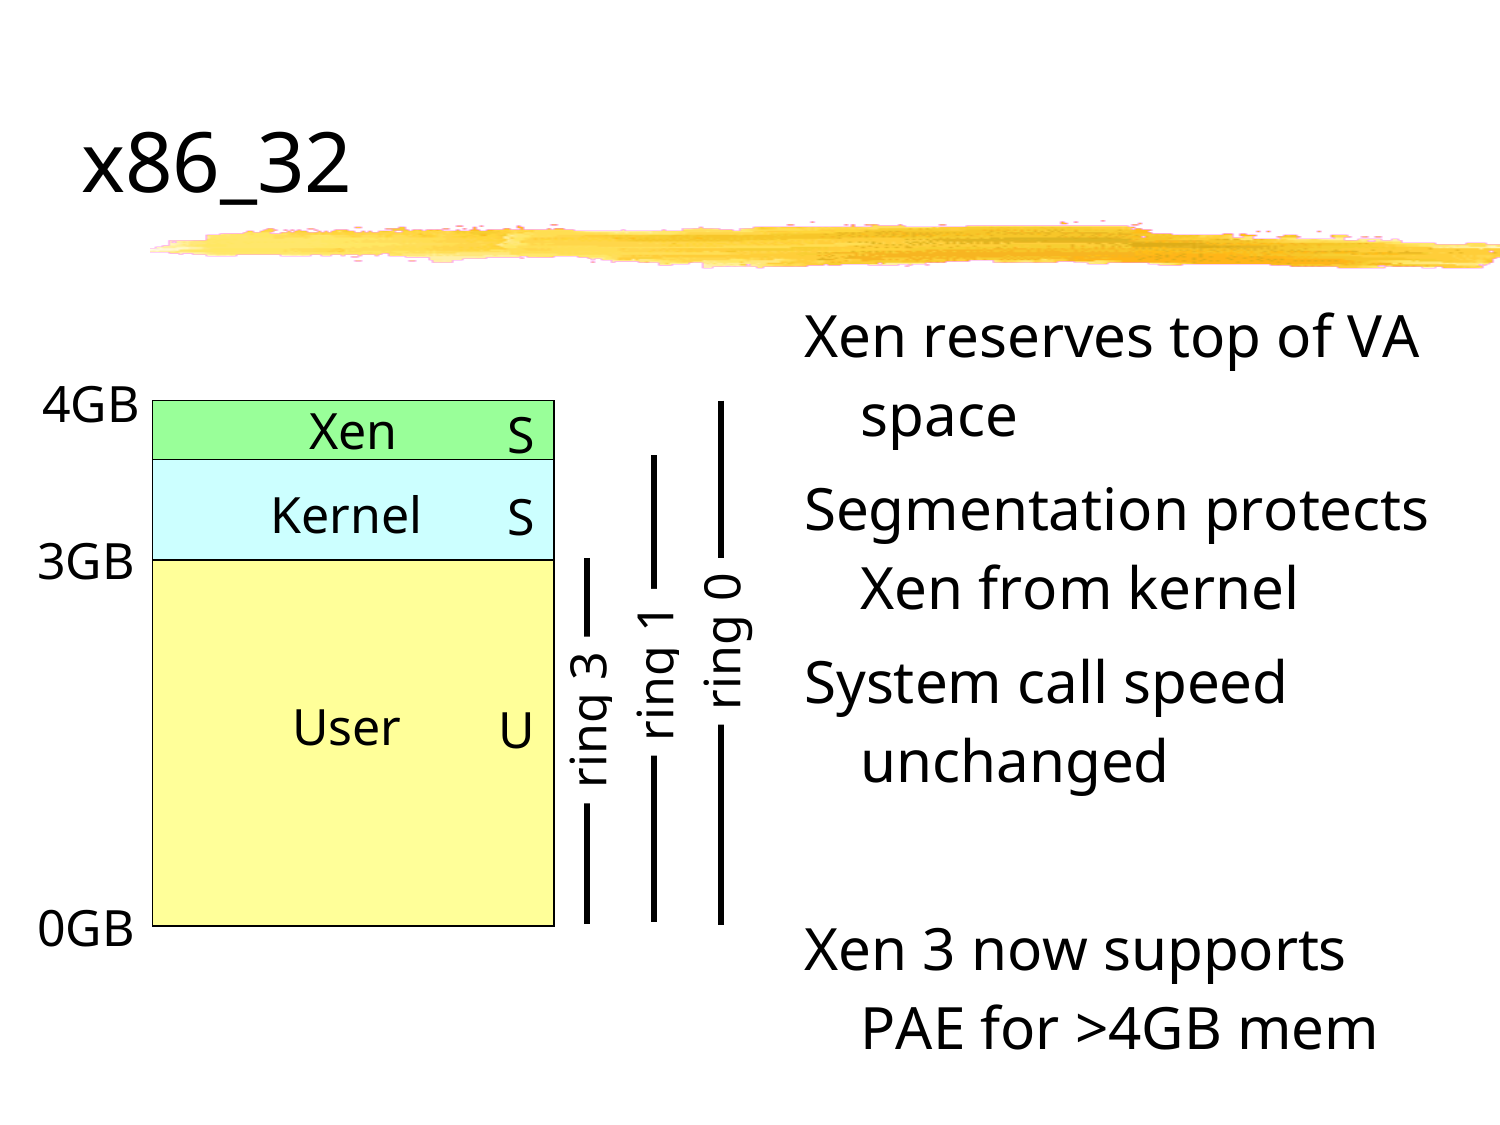

# x86_32
Xen reserves top of VA space
Segmentation protects Xen from kernel
System call speed unchanged
Xen 3 now supports PAE for >4GB mem
4GB
S
Xen
Kernel
S
3GB
ring 0
ring 1
ring 3
User
U
0GB